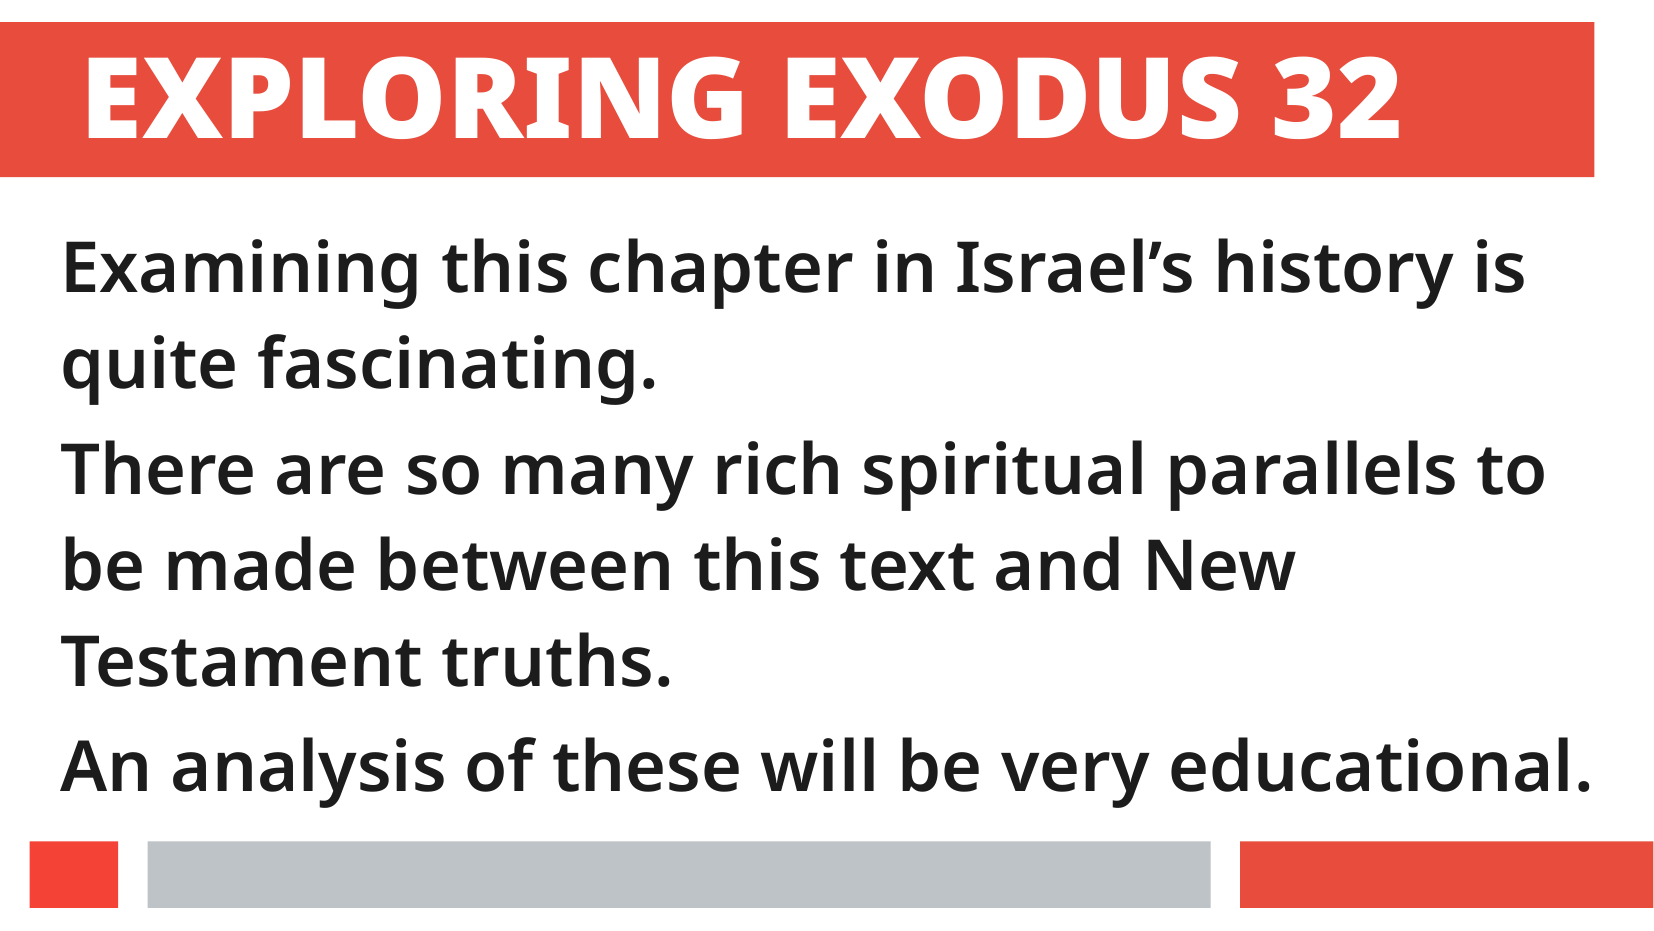

# EXPLORING EXODUS 32
Examining this chapter in Israel’s history is quite fascinating.
There are so many rich spiritual parallels to be made between this text and New Testament truths.
An analysis of these will be very educational.